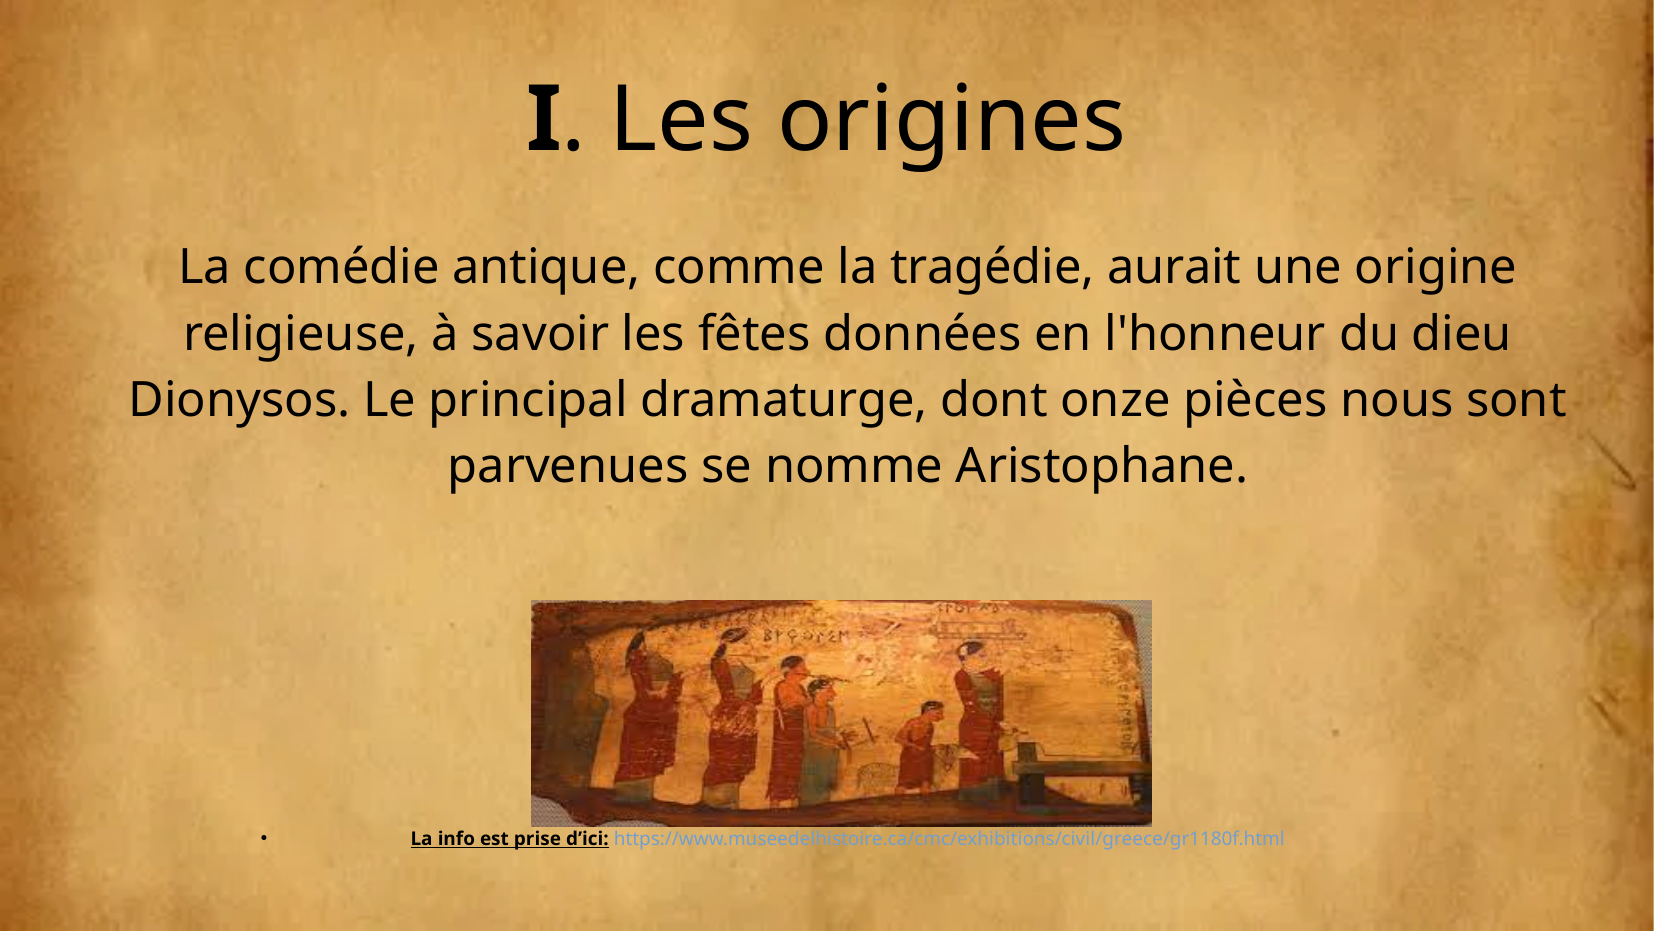

# I. Les origines
La comédie antique, comme la tragédie, aurait une origine religieuse, à savoir les fêtes données en l'honneur du dieu Dionysos. Le principal dramaturge, dont onze pièces nous sont parvenues se nomme Aristophane.
La info est prise d’ici: https://www.museedelhistoire.ca/cmc/exhibitions/civil/greece/gr1180f.html